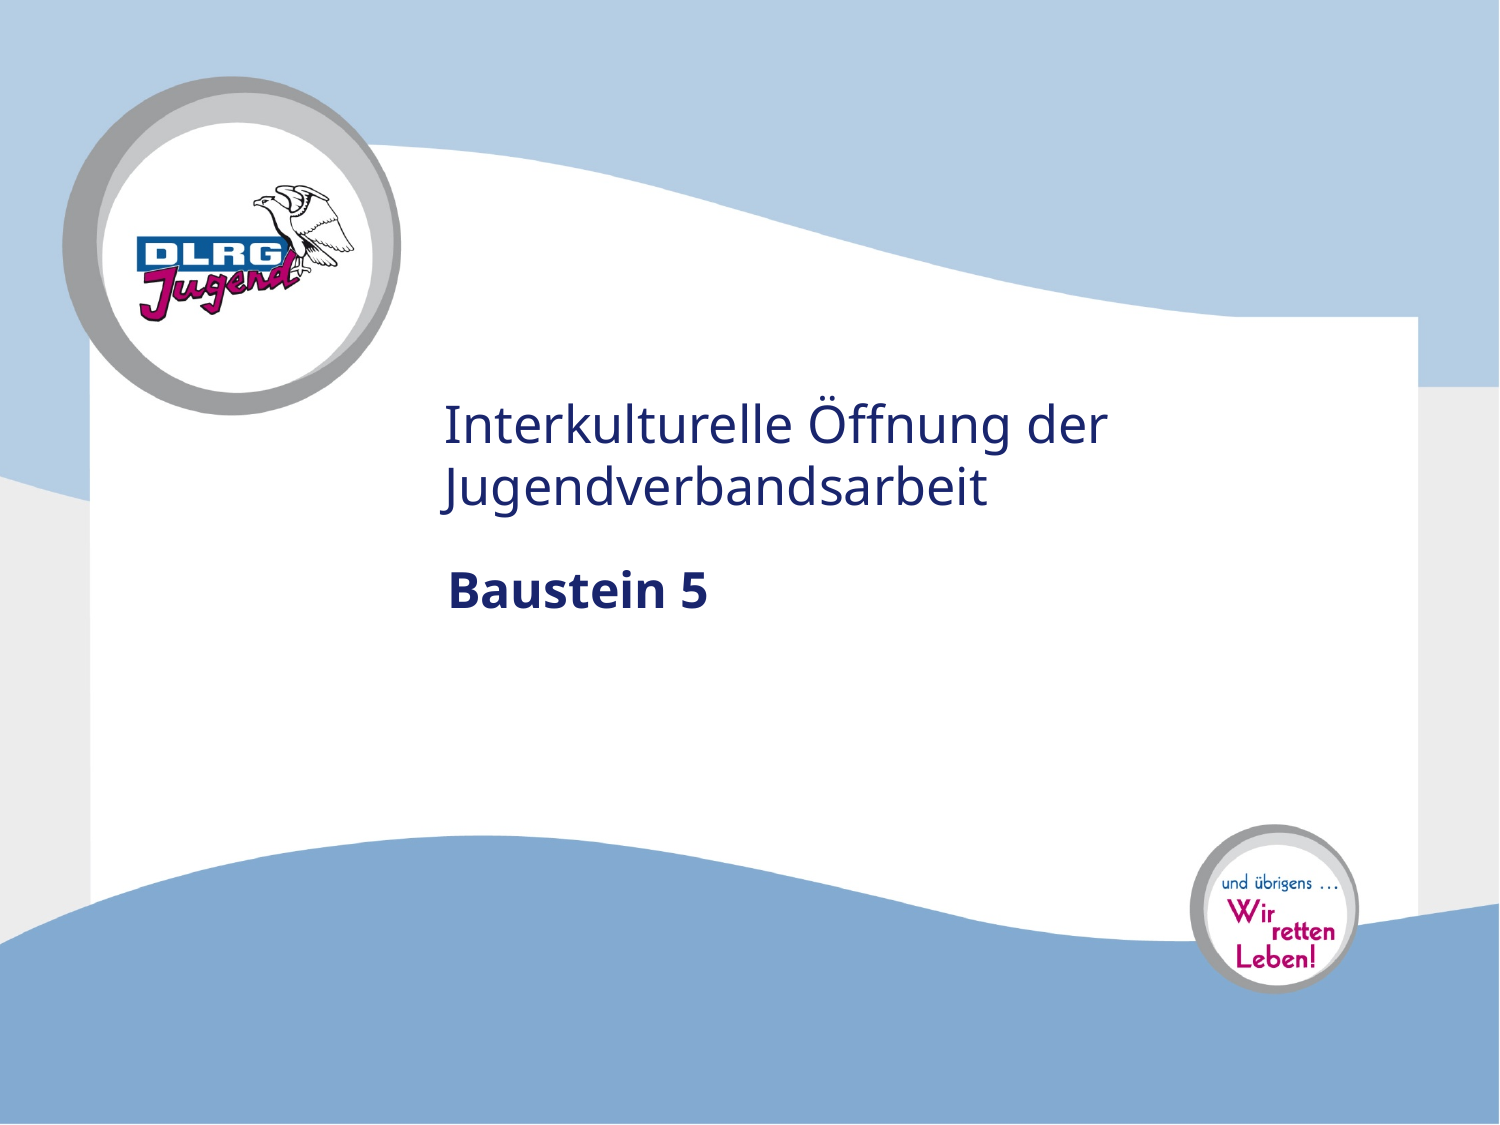

# Interkulturelle Öffnung der Jugendverbandsarbeit
 Baustein 5